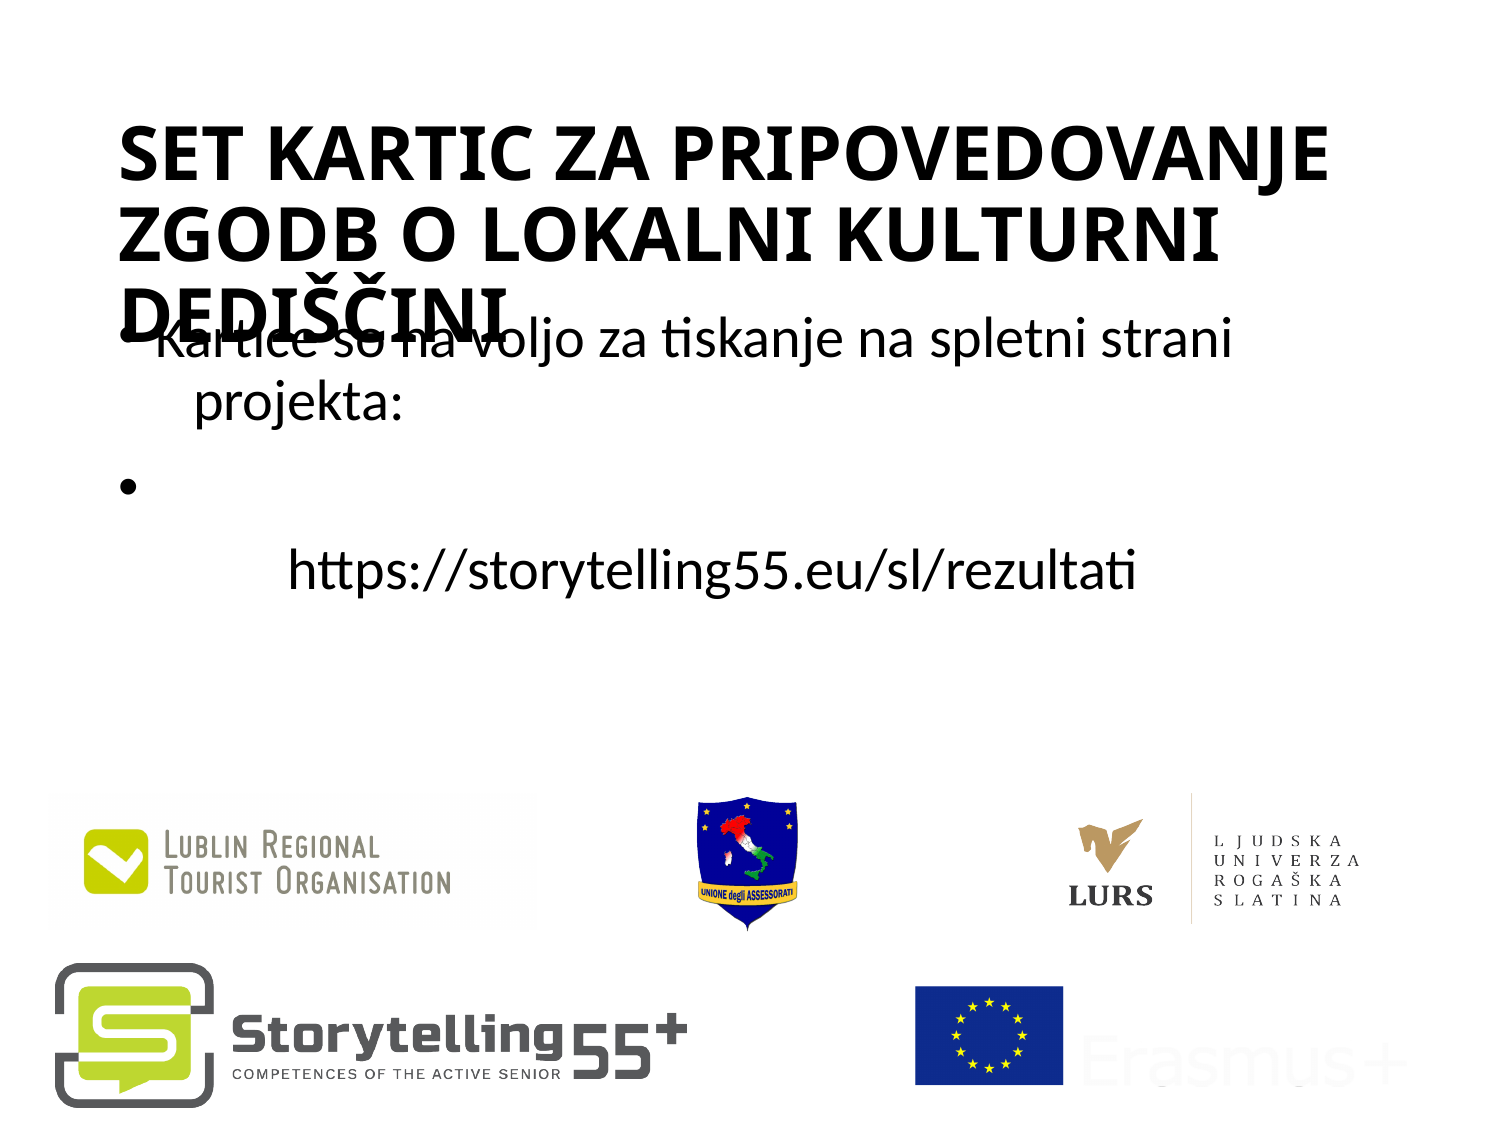

# SET KARTIC ZA PRIPOVEDOVANJE ZGODB O LOKALNI KULTURNI DEDIŠČINI
Kartice so na voljo za tiskanje na spletni strani projekta:
https://storytelling55.eu/sl/rezultati